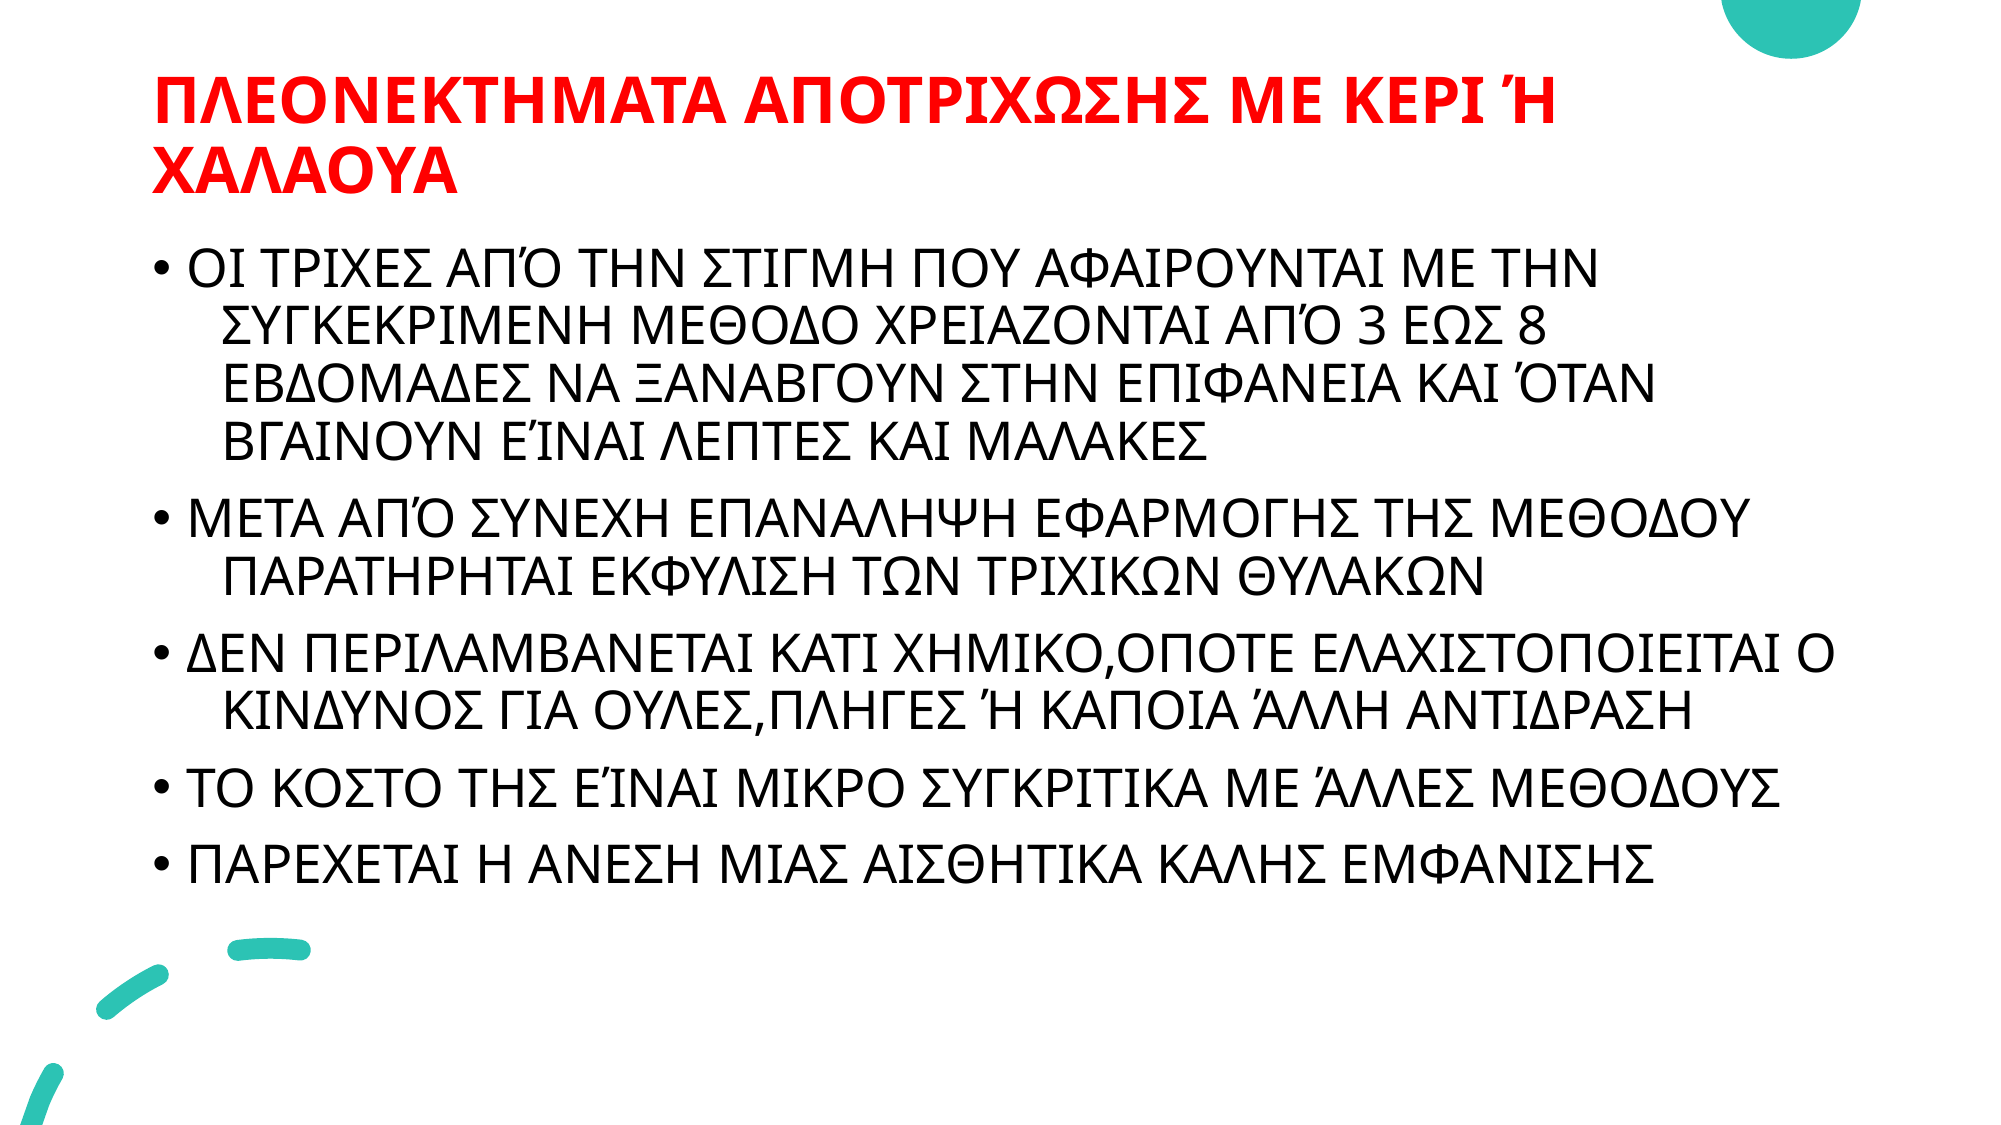

# ΠΛΕΟΝΕΚΤΗΜΑΤΑ ΑΠΟΤΡΙΧΩΣΗΣ ΜΕ ΚΕΡΙ Ή ΧΑΛΑΟΥΑ
ΟΙ ΤΡΙΧΕΣ ΑΠΌ ΤΗΝ ΣΤΙΓΜΗ ΠΟΥ ΑΦΑΙΡΟΥΝΤΑΙ ΜΕ ΤΗΝ ΣΥΓΚΕΚΡΙΜΕΝΗ ΜΕΘΟΔΟ ΧΡΕΙΑΖΟΝΤΑΙ ΑΠΌ 3 ΕΩΣ 8 ΕΒΔΟΜΑΔΕΣ ΝΑ ΞΑΝΑΒΓΟΥΝ ΣΤΗΝ ΕΠΙΦΑΝΕΙΑ ΚΑΙ ΌΤΑΝ ΒΓΑΙΝΟΥΝ ΕΊΝΑΙ ΛΕΠΤΕΣ ΚΑΙ ΜΑΛΑΚΕΣ
ΜΕΤΑ ΑΠΌ ΣΥΝΕΧΗ ΕΠΑΝΑΛΗΨΗ ΕΦΑΡΜΟΓΗΣ ΤΗΣ ΜΕΘΟΔΟΥ ΠΑΡΑΤΗΡΗΤΑΙ ΕΚΦΥΛΙΣΗ ΤΩΝ ΤΡΙΧΙΚΩΝ ΘΥΛΑΚΩΝ
ΔΕΝ ΠΕΡΙΛΑΜΒΑΝΕΤΑΙ ΚΑΤΙ ΧΗΜΙΚΟ,ΟΠΟΤΕ ΕΛΑΧΙΣΤΟΠΟΙΕΙΤΑΙ Ο ΚΙΝΔΥΝΟΣ ΓΙΑ ΟΥΛΕΣ,ΠΛΗΓΕΣ Ή ΚΑΠΟΙΑ ΆΛΛΗ ΑΝΤΙΔΡΑΣΗ
ΤΟ ΚΟΣΤΟ ΤΗΣ ΕΊΝΑΙ ΜΙΚΡΟ ΣΥΓΚΡΙΤΙΚΑ ΜΕ ΆΛΛΕΣ ΜΕΘΟΔΟΥΣ
ΠΑΡΕΧΕΤΑΙ Η ΑΝΕΣΗ ΜΙΑΣ ΑΙΣΘΗΤΙΚΑ ΚΑΛΗΣ ΕΜΦΑΝΙΣΗΣ